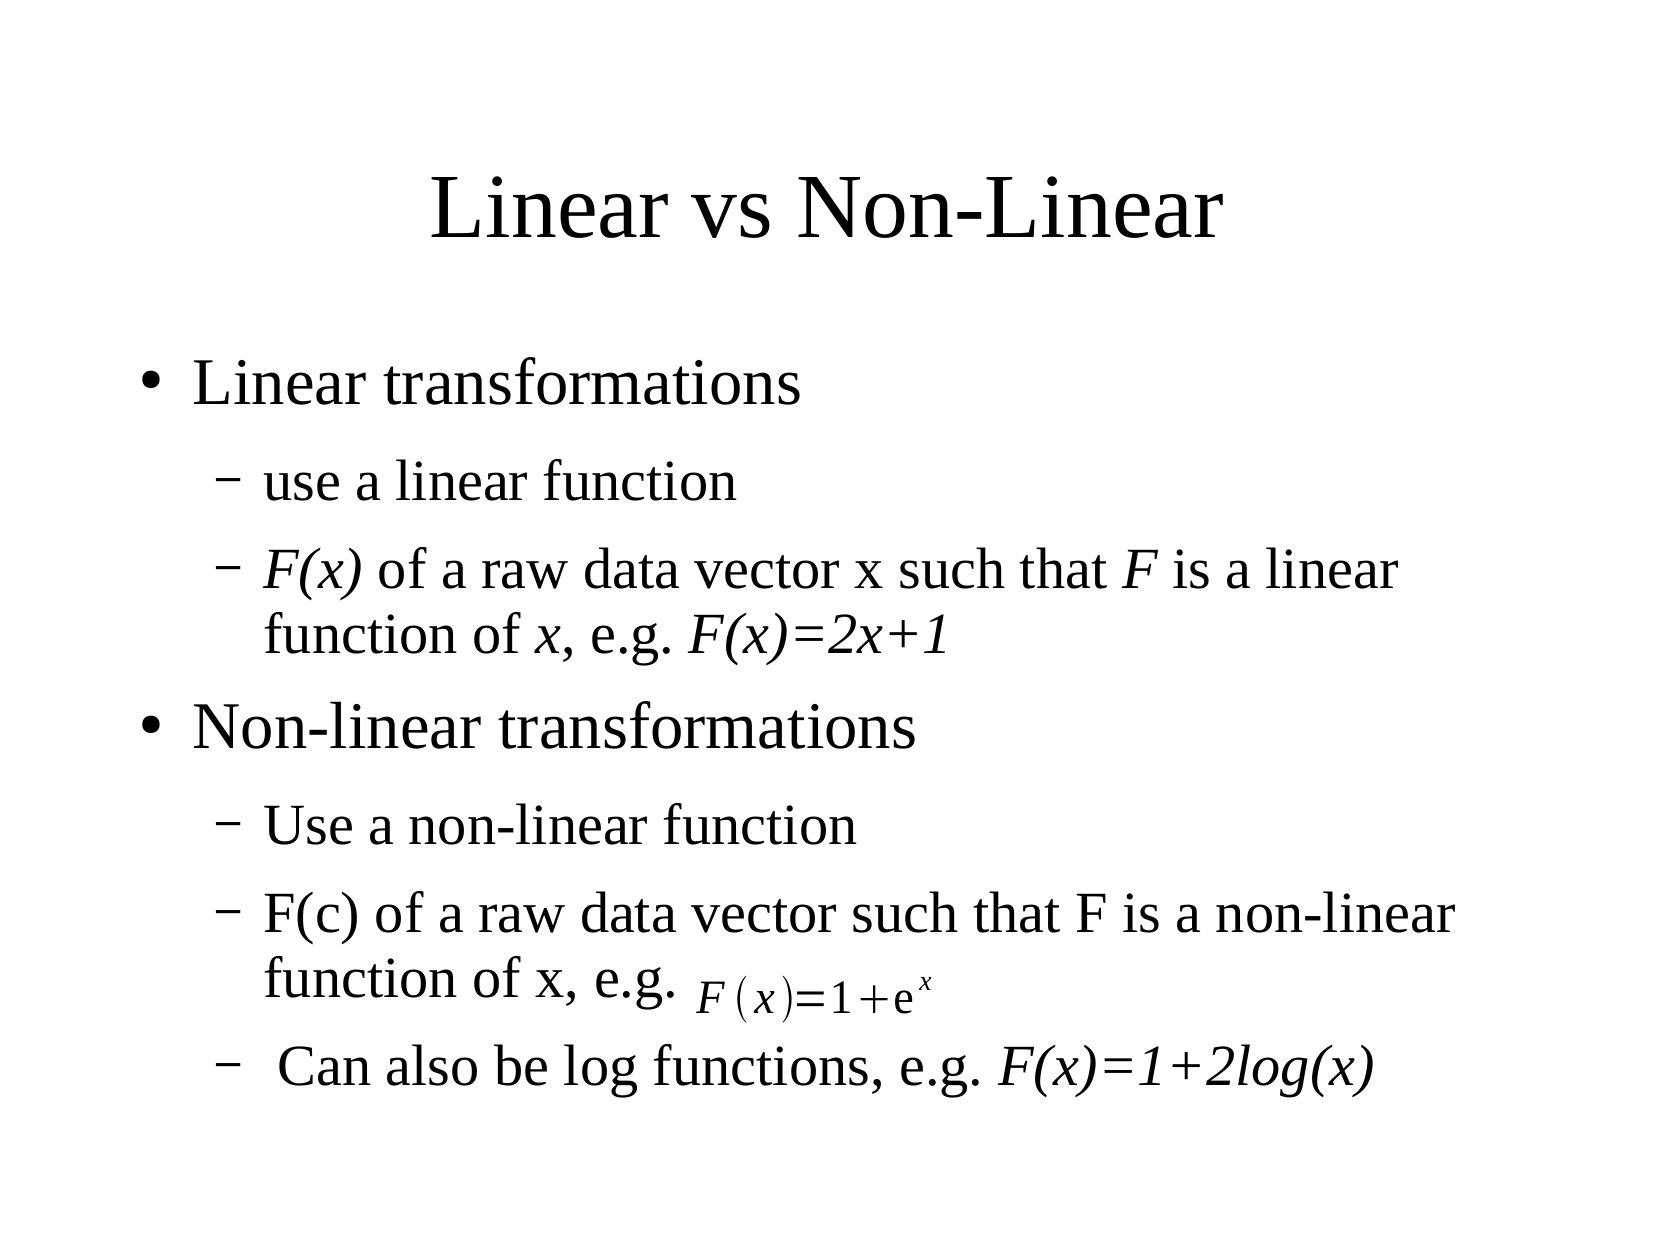

# Linear vs Non-Linear
Linear transformations
use a linear function
F(x) of a raw data vector x such that F is a linear function of x, e.g. F(x)=2x+1
Non-linear transformations
Use a non-linear function
F(c) of a raw data vector such that F is a non-linear function of x, e.g.
 Can also be log functions, e.g. F(x)=1+2log(x)